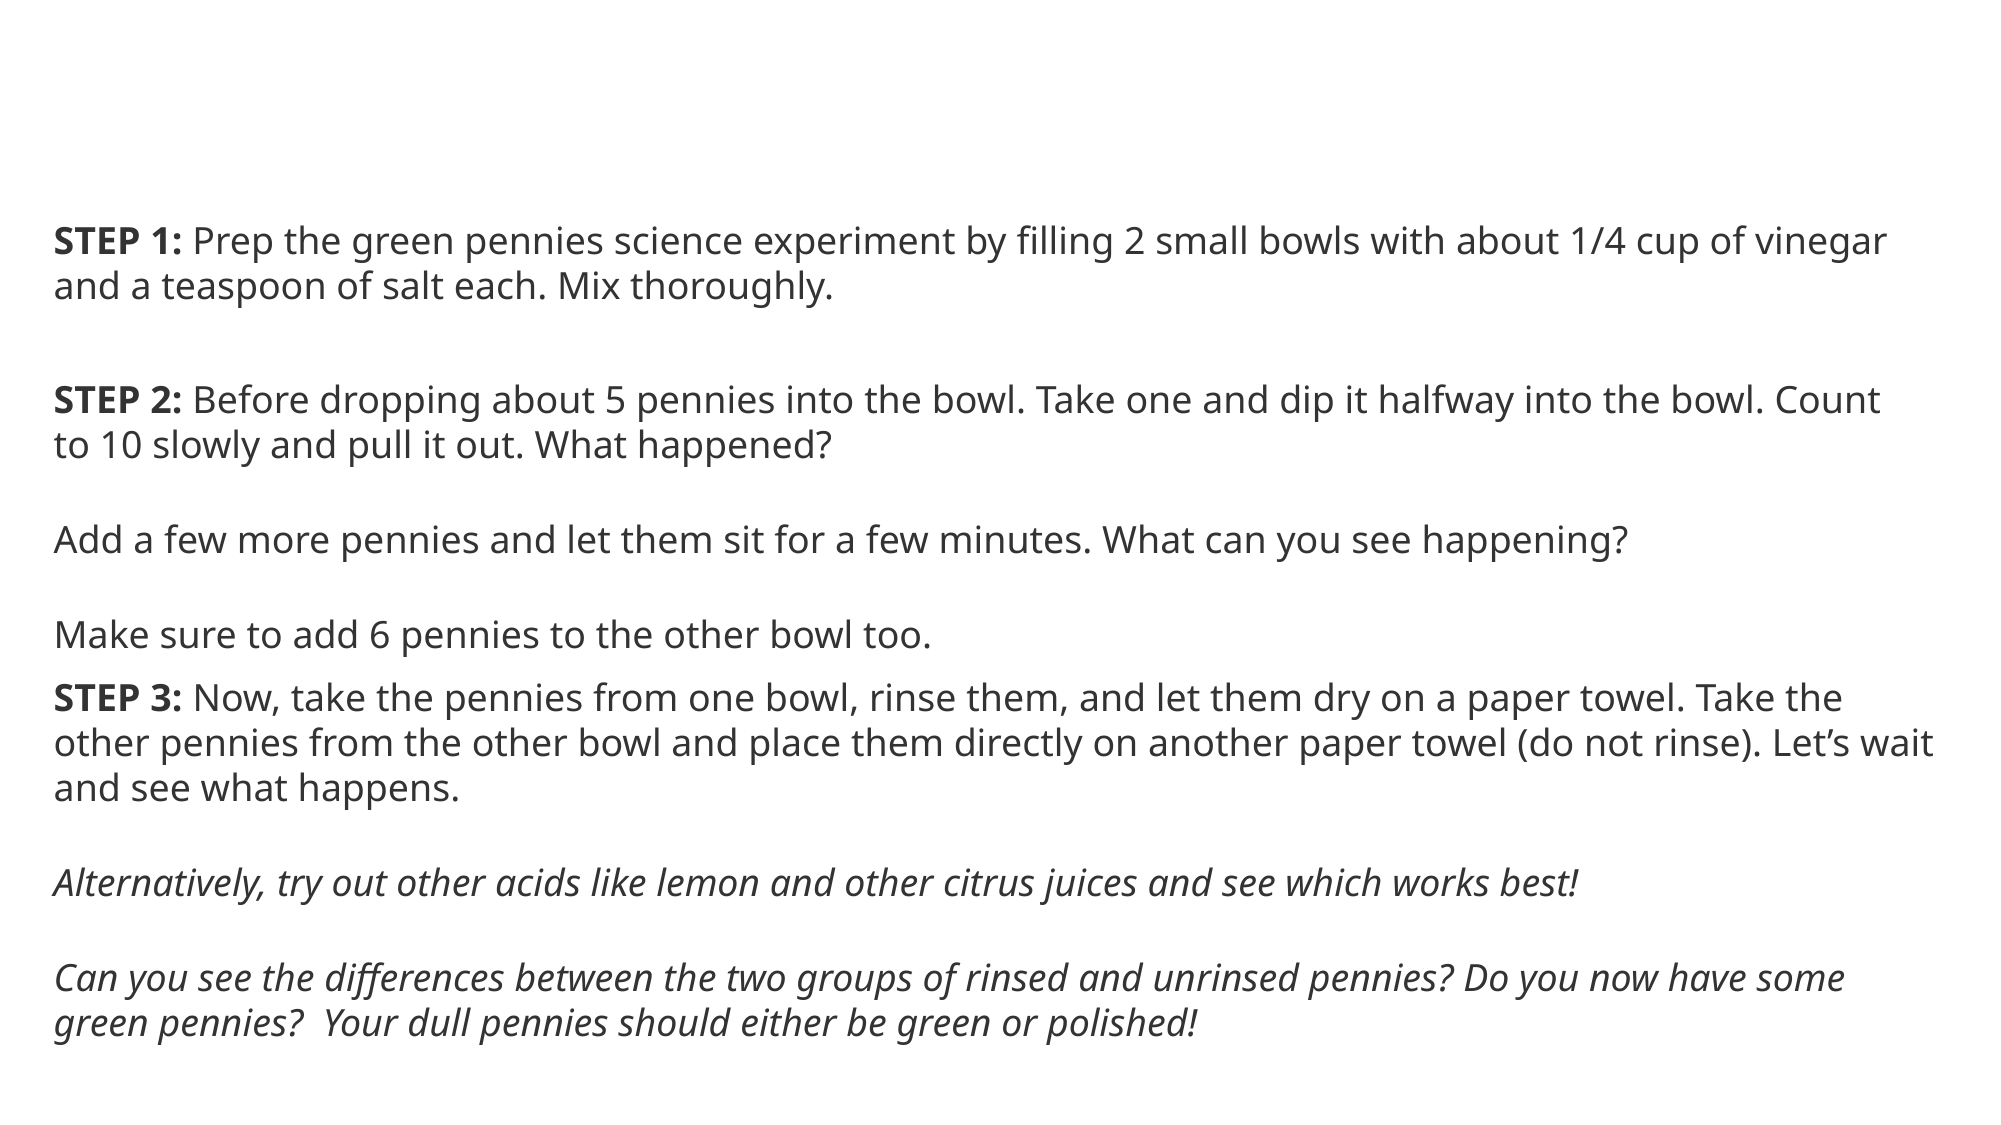

STEP 1: Prep the green pennies science experiment by filling 2 small bowls with about 1/4 cup of vinegar and a teaspoon of salt each. Mix thoroughly.
STEP 2: Before dropping about 5 pennies into the bowl. Take one and dip it halfway into the bowl. Count to 10 slowly and pull it out. What happened?
Add a few more pennies and let them sit for a few minutes. What can you see happening?
Make sure to add 6 pennies to the other bowl too.
STEP 3: Now, take the pennies from one bowl, rinse them, and let them dry on a paper towel. Take the other pennies from the other bowl and place them directly on another paper towel (do not rinse). Let’s wait and see what happens.
Alternatively, try out other acids like lemon and other citrus juices and see which works best!
Can you see the differences between the two groups of rinsed and unrinsed pennies? Do you now have some green pennies? Your dull pennies should either be green or polished!